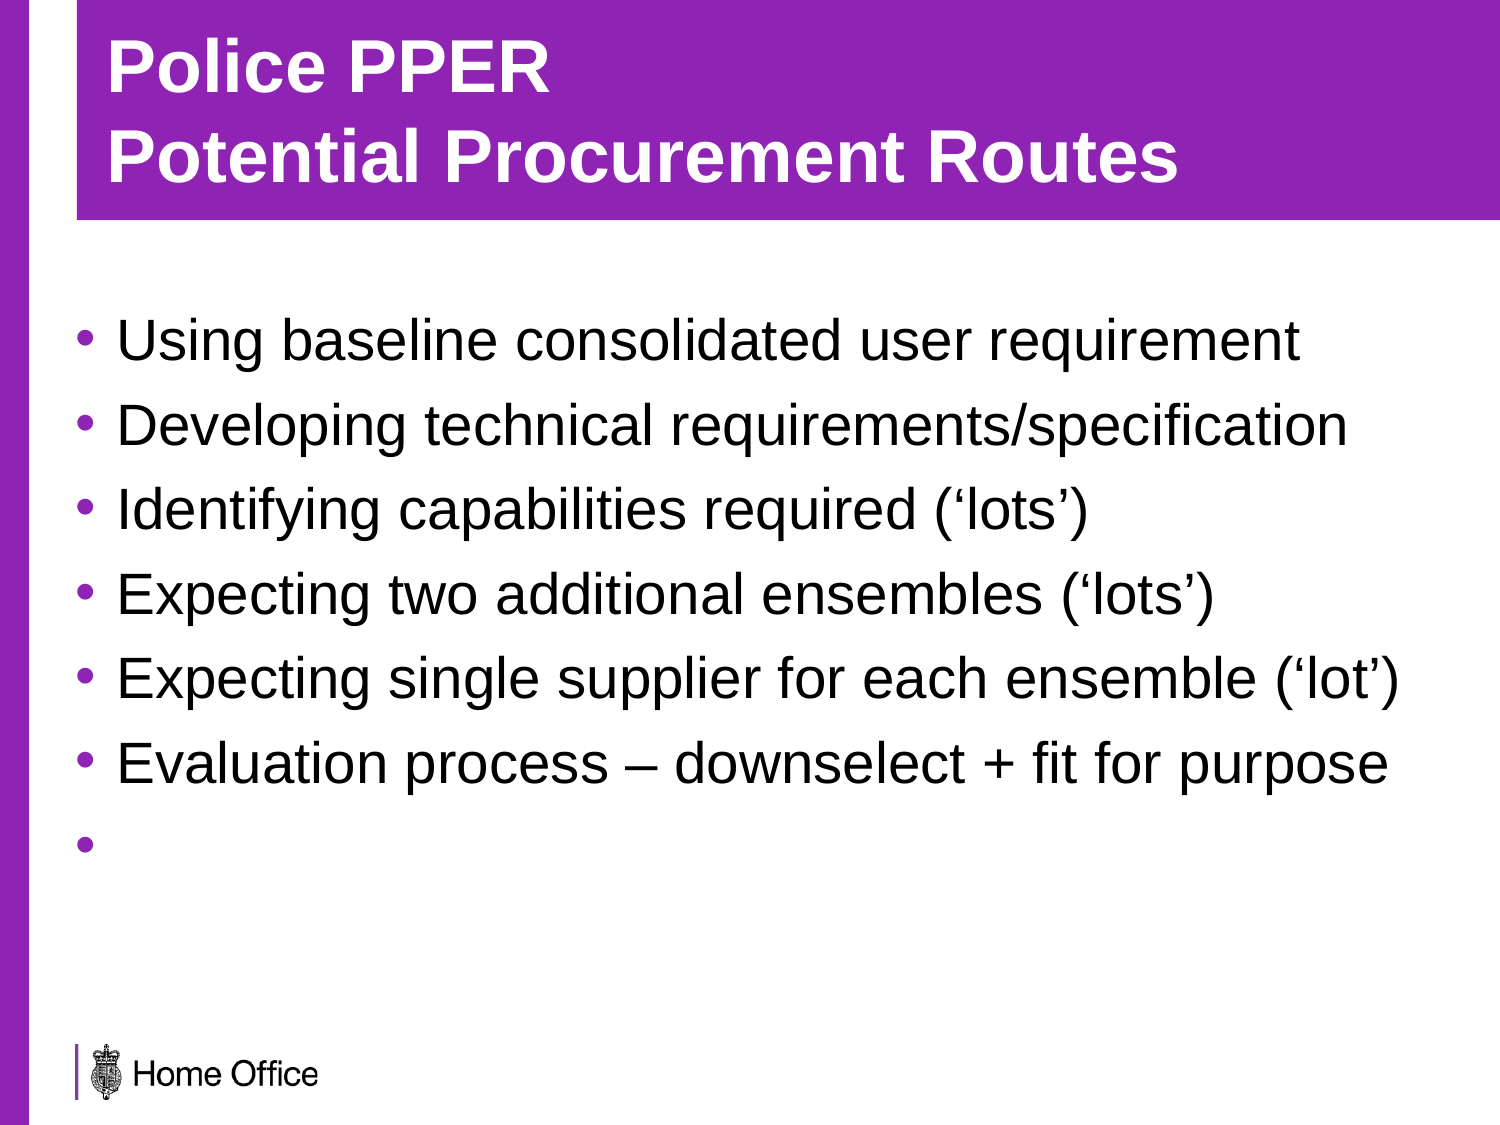

# Police PPER Potential Procurement Routes
Using baseline consolidated user requirement
Developing technical requirements/specification
Identifying capabilities required (‘lots’)
Expecting two additional ensembles (‘lots’)
Expecting single supplier for each ensemble (‘lot’)
Evaluation process – downselect + fit for purpose